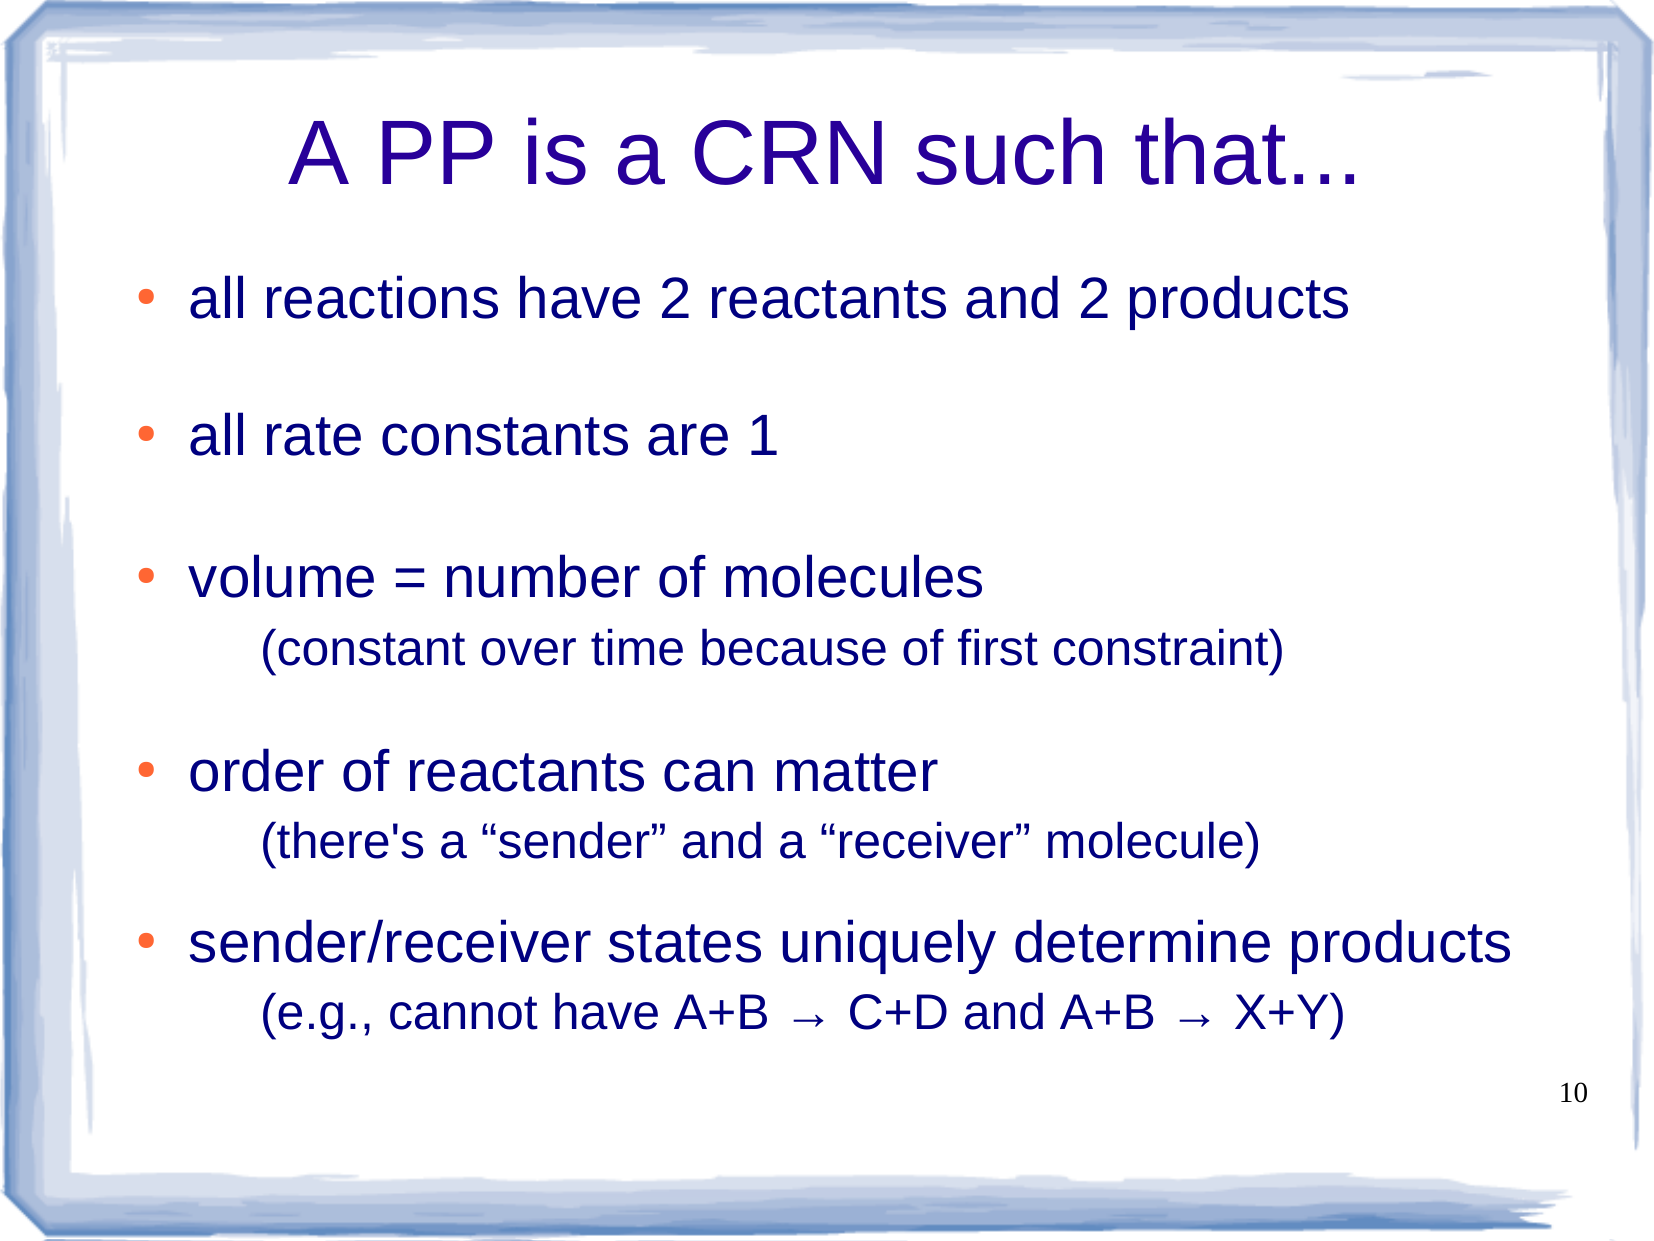

# A PP is a CRN such that...
all reactions have 2 reactants and 2 products
all rate constants are 1
volume = number of molecules
(constant over time because of first constraint)
order of reactants can matter
(there's a “sender” and a “receiver” molecule)
sender/receiver states uniquely determine products
(e.g., cannot have A+B → C+D and A+B → X+Y)
10